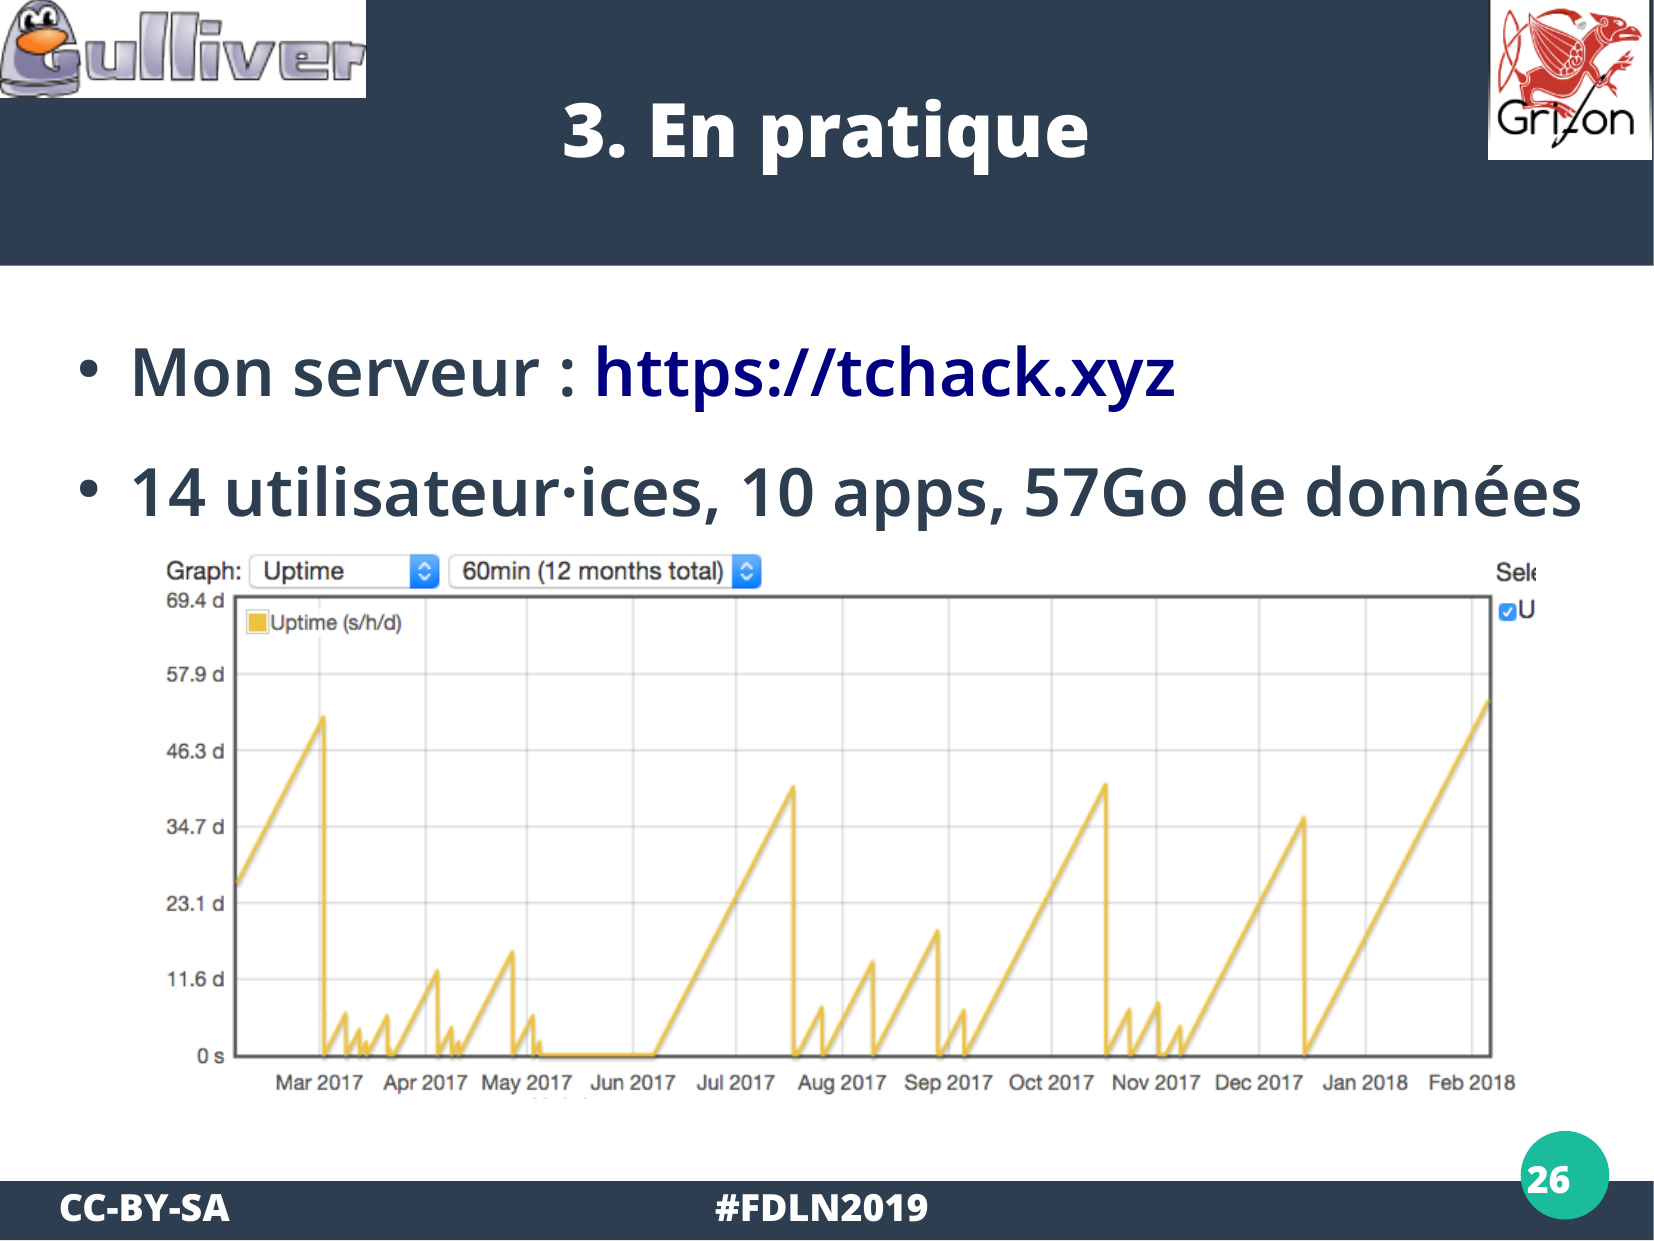

# 3. En pratique
Mon serveur : https://tchack.xyz
14 utilisateur·ices, 10 apps, 57Go de données
26